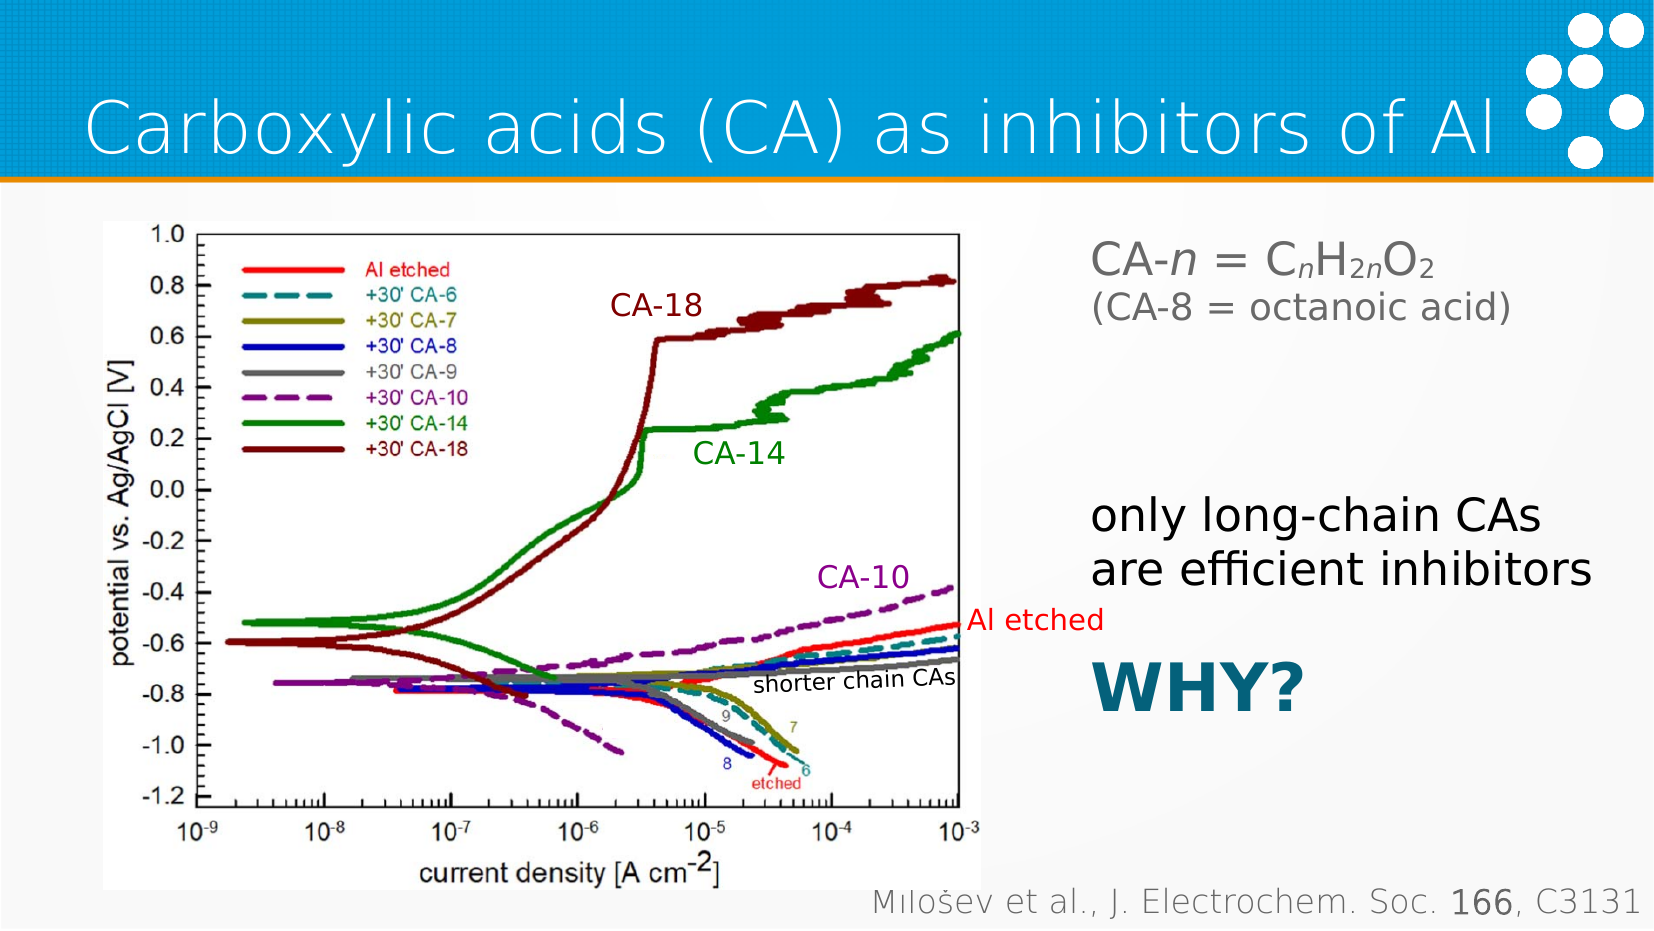

# Carboxylic acids (CA) as inhibitors of Al
CA-18
CA-14
CA-10
Al etched
shorter chain CAs
CA-n = CnH2nO2
(CA-8 = octanoic acid)
only long-chain CAs
are efficient inhibitors
WHY?
Milošev et al., J. Electrochem. Soc. 166, C3131